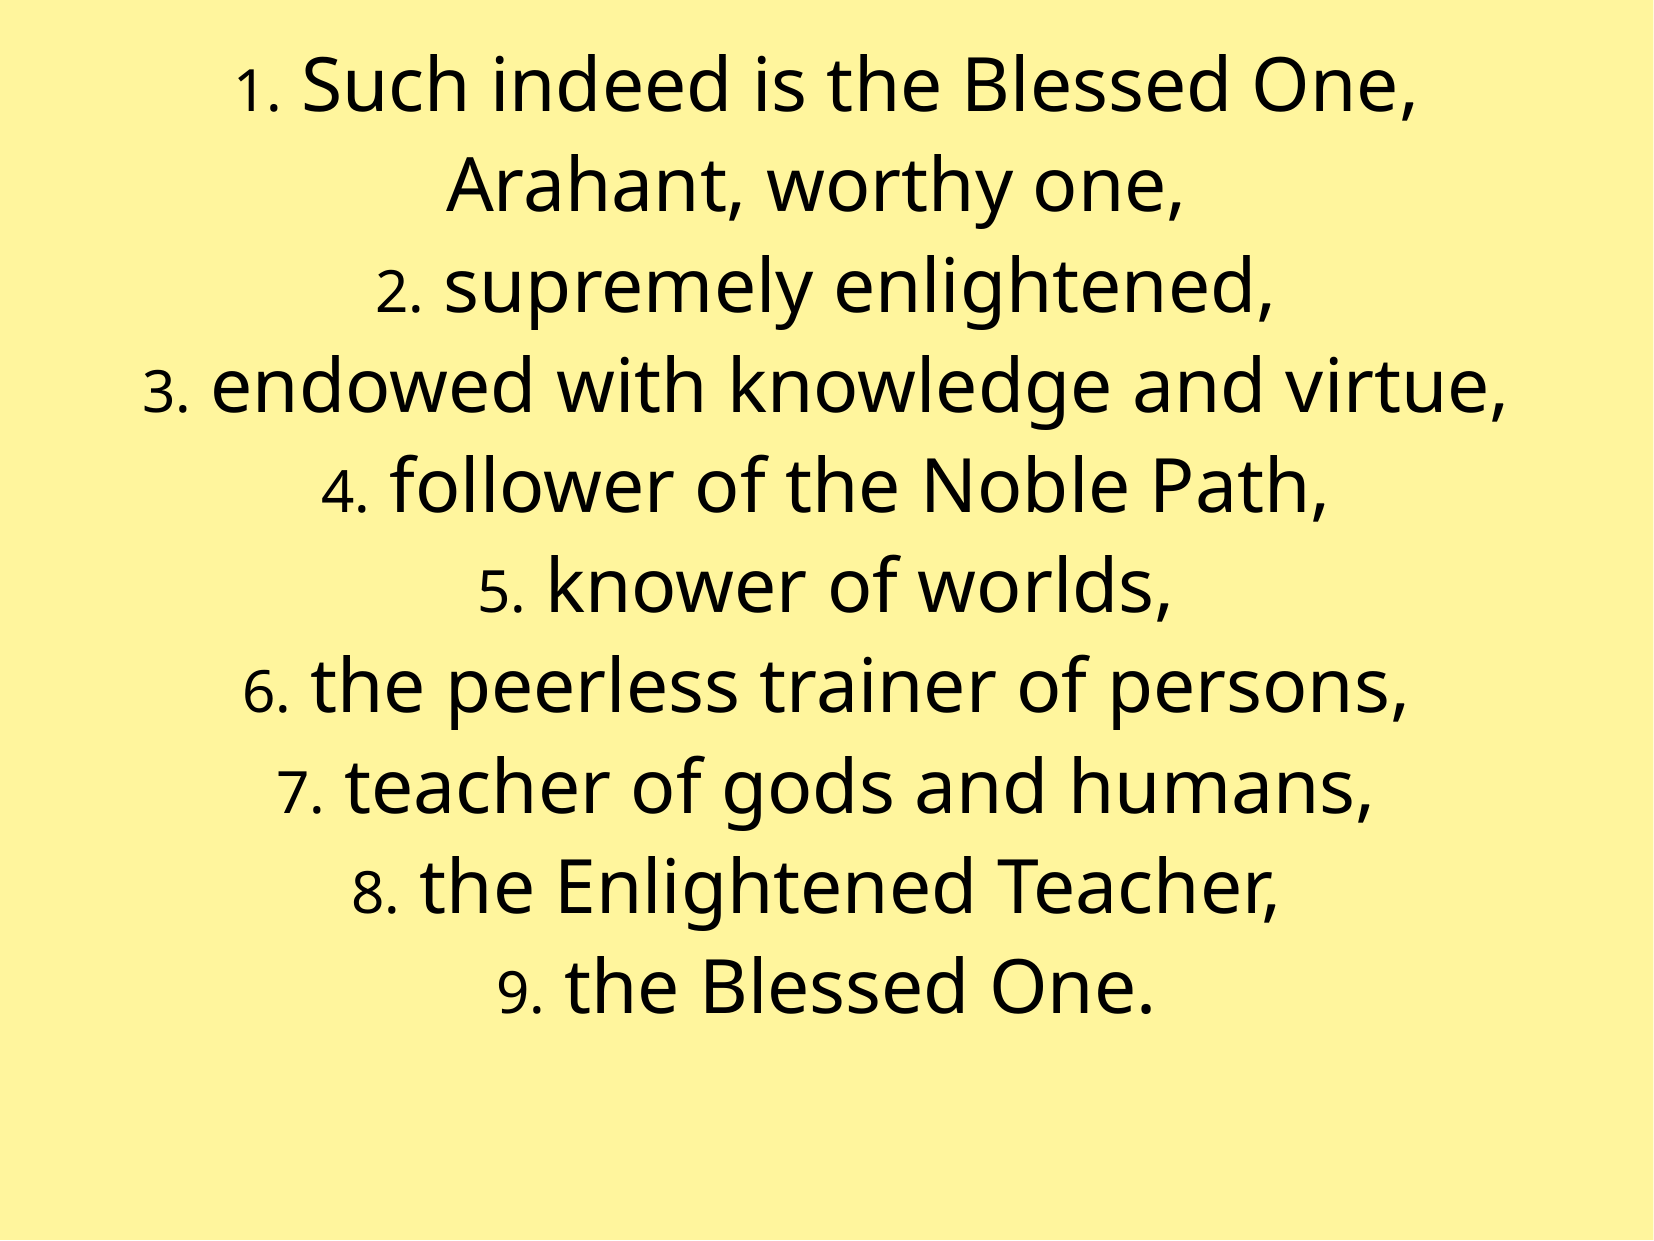

# 1. Such indeed is the Blessed One,
Arahant, worthy one,
2. supremely enlightened,
3. endowed with knowledge and virtue,
4. follower of the Noble Path,
5. knower of worlds,
6. the peerless trainer of persons,
7. teacher of gods and humans,
8. the Enlightened Teacher,
9. the Blessed One.